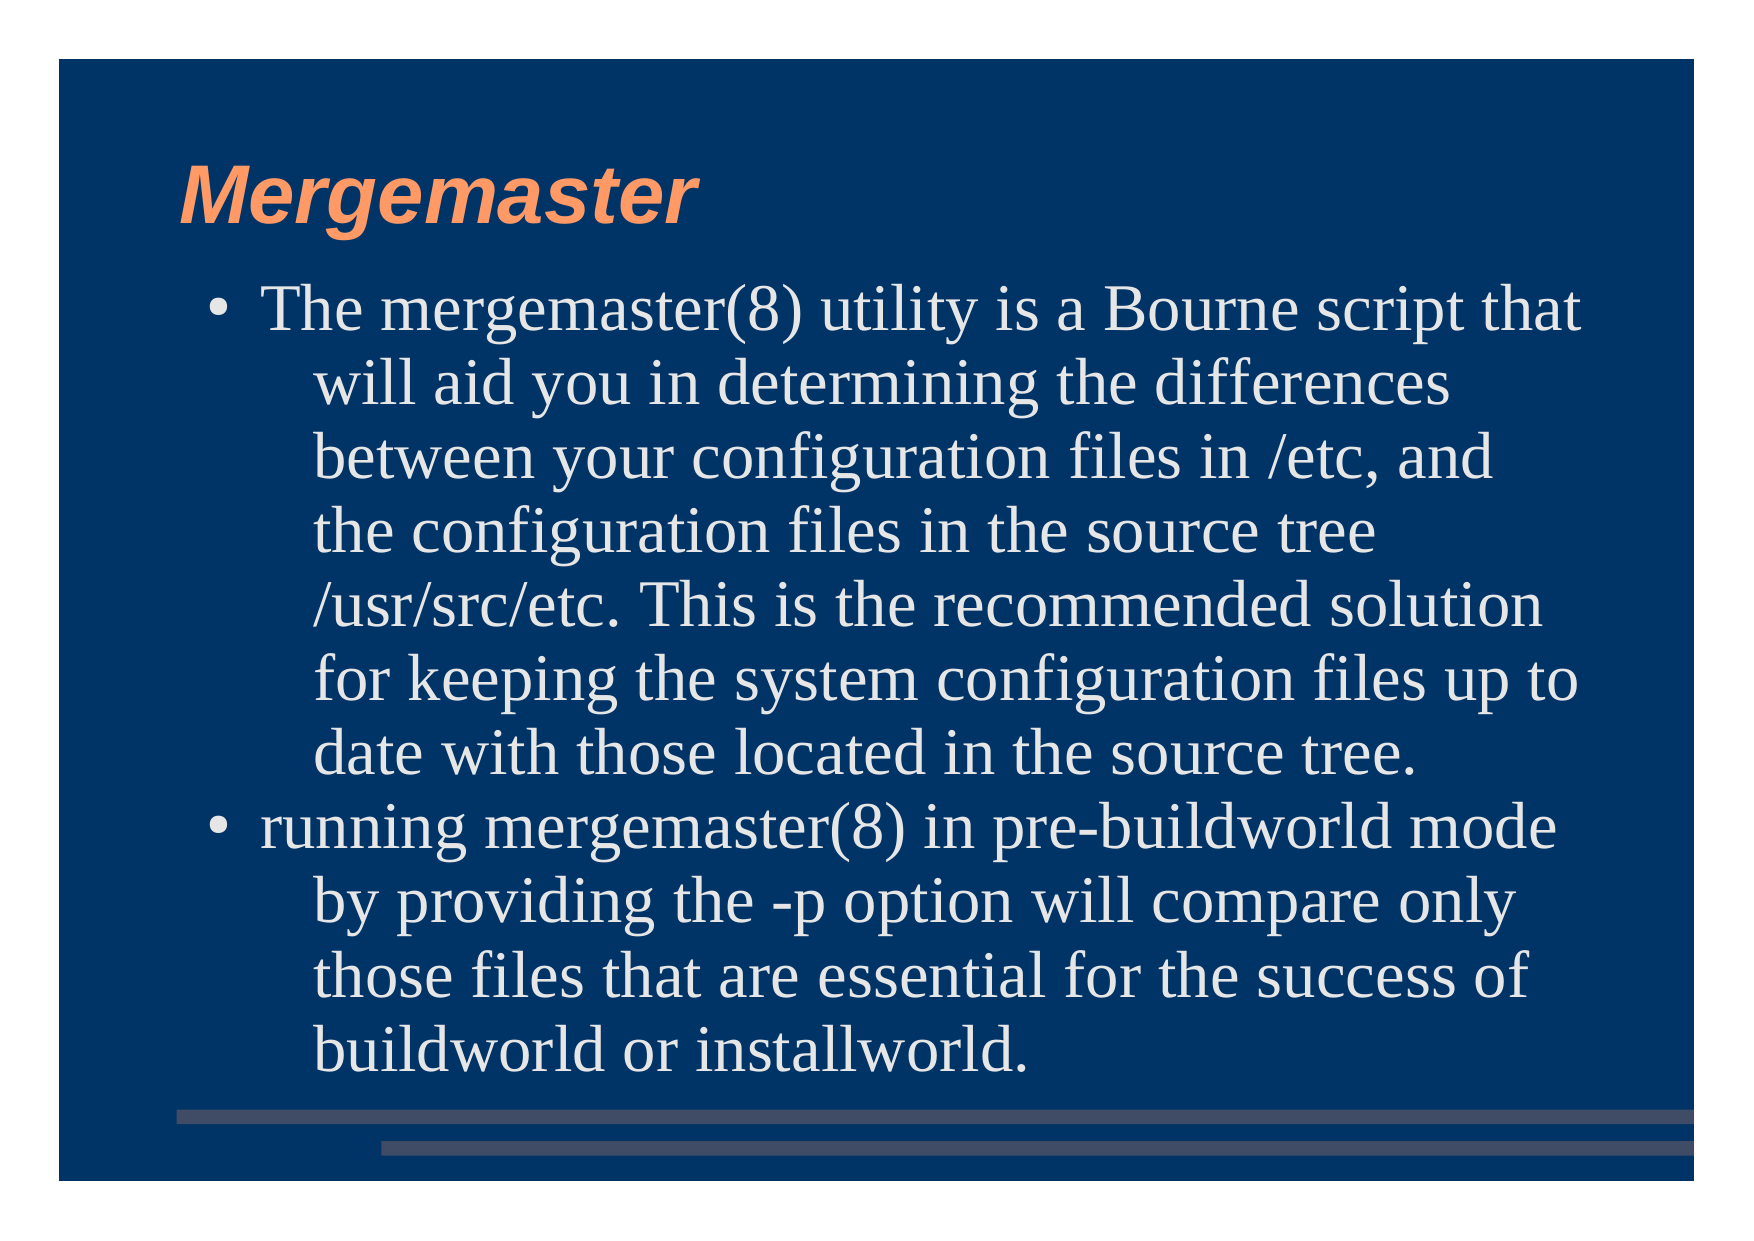

# Mergemaster
The mergemaster(8) utility is a Bourne script that will aid you in determining the differences between your configuration files in /etc, and the configuration files in the source tree /usr/src/etc. This is the recommended solution for keeping the system configuration files up to date with those located in the source tree.
running mergemaster(8) in pre-buildworld mode by providing the -p option will compare only those files that are essential for the success of buildworld or installworld.